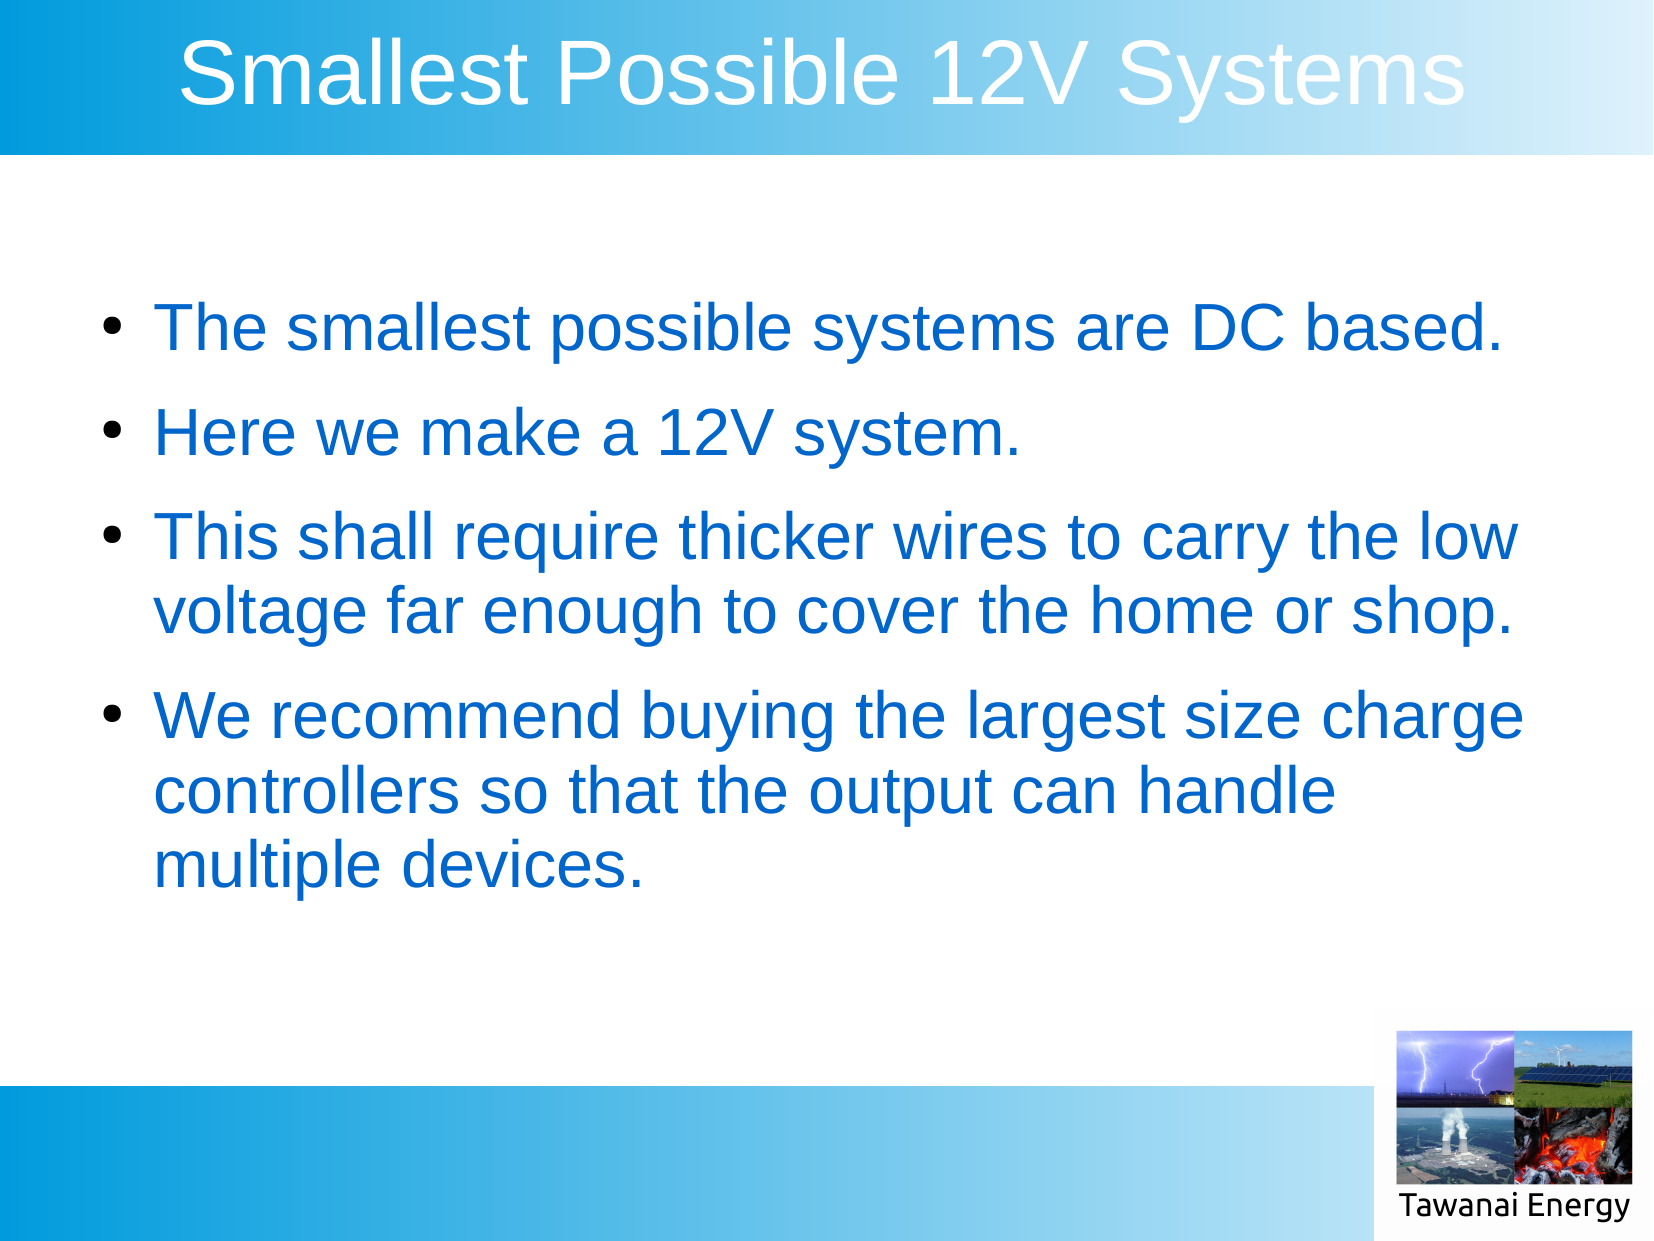

# Smallest Possible 12V Systems
The smallest possible systems are DC based.
Here we make a 12V system.
This shall require thicker wires to carry the low voltage far enough to cover the home or shop.
We recommend buying the largest size charge controllers so that the output can handle multiple devices.